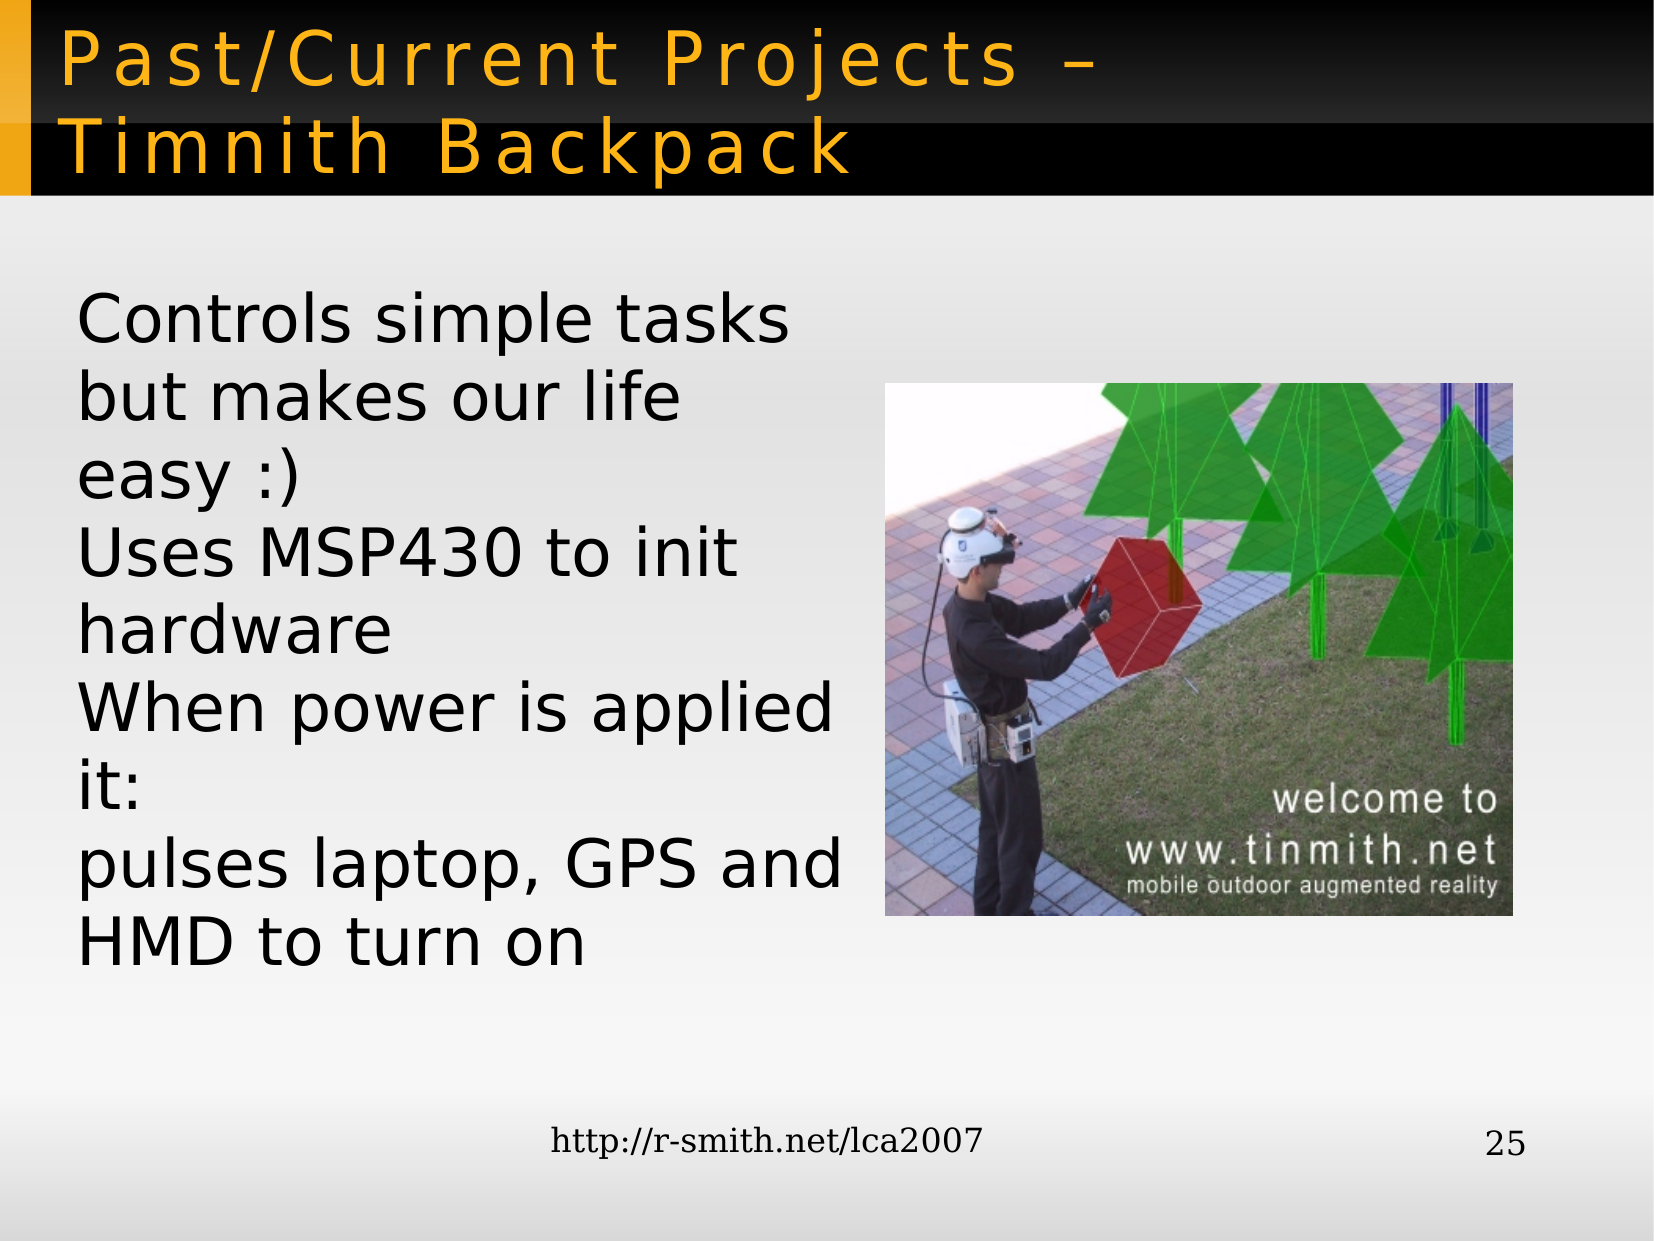

# Past/Current Projects – Timnith Backpack
Controls simple tasks but makes our life easy :)
Uses MSP430 to init hardware
When power is applied it:
pulses laptop, GPS and HMD to turn on
http://r-smith.net/lca2007
25